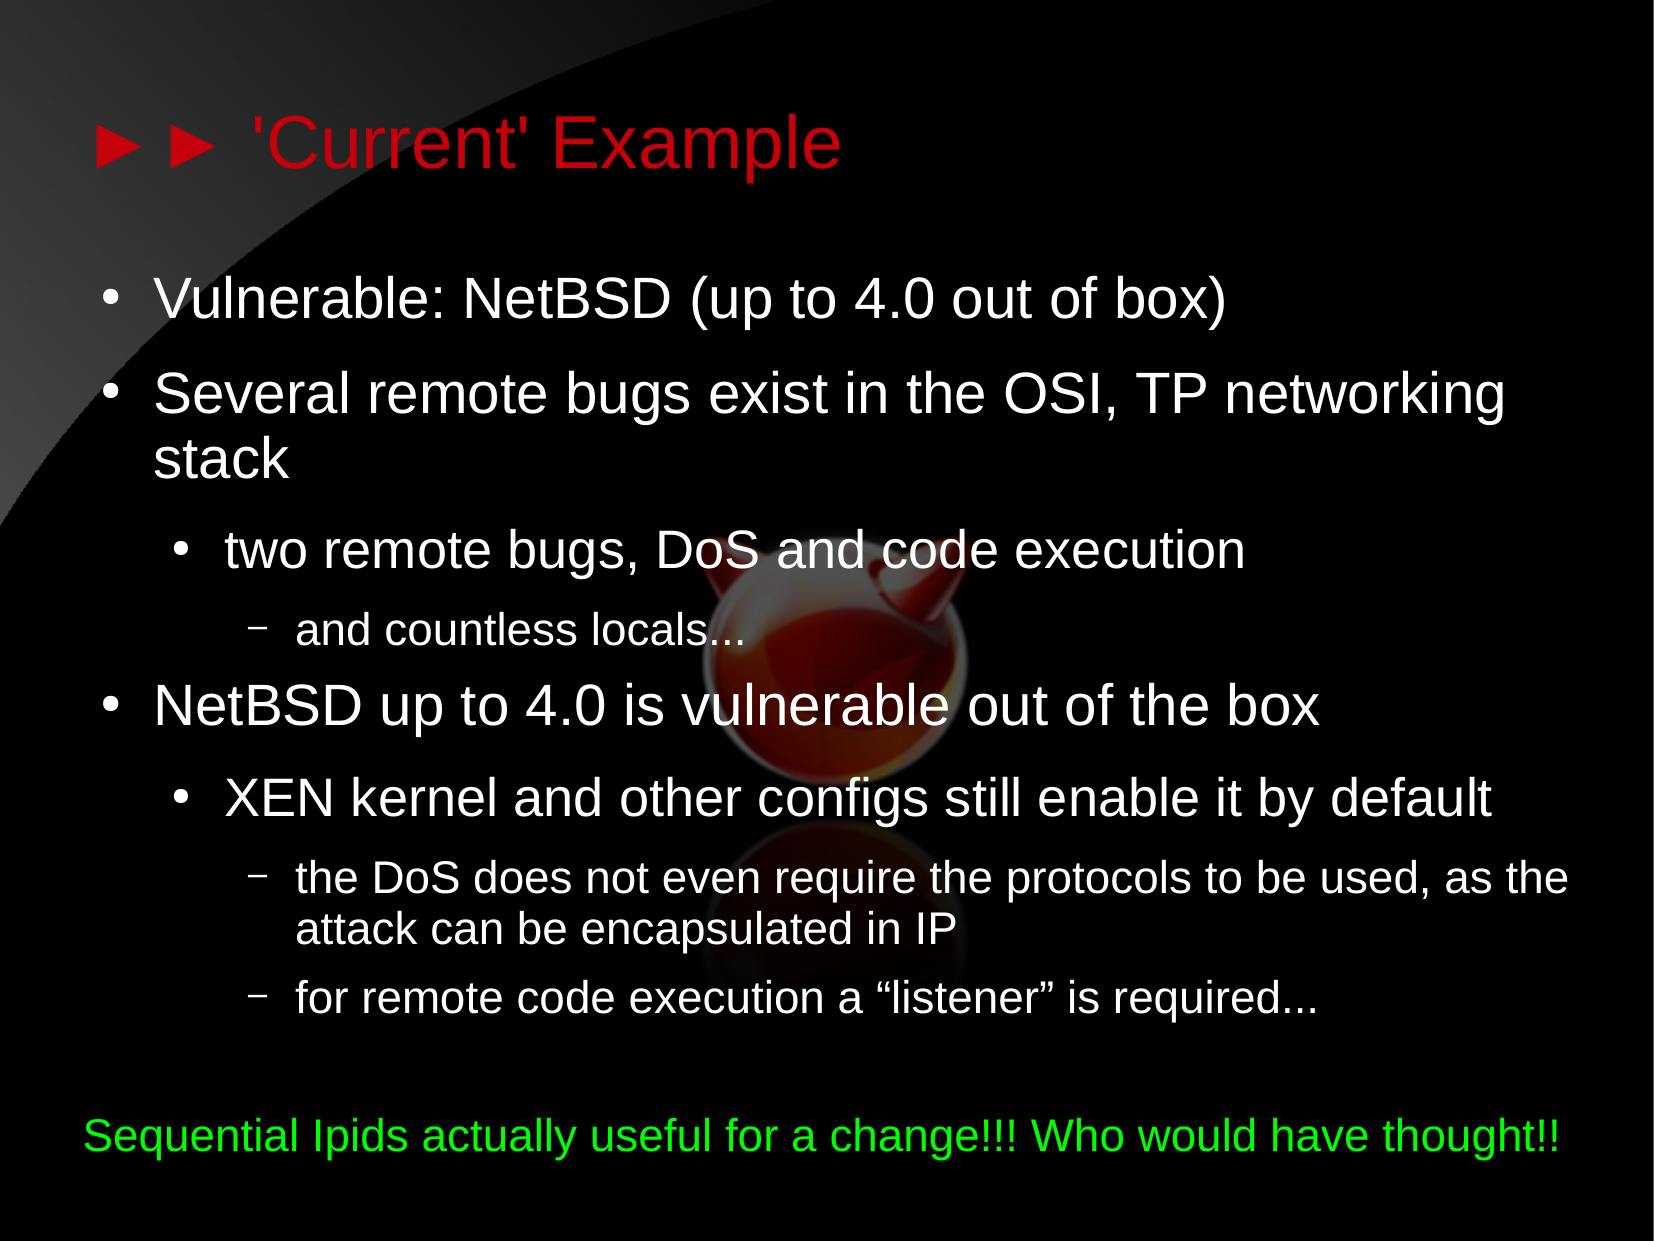

# ►► 'Current' Example
Vulnerable: NetBSD (up to 4.0 out of box)
Several remote bugs exist in the OSI, TP networking stack
two remote bugs, DoS and code execution
and countless locals...
NetBSD up to 4.0 is vulnerable out of the box
XEN kernel and other configs still enable it by default
the DoS does not even require the protocols to be used, as the attack can be encapsulated in IP
for remote code execution a “listener” is required...
Sequential Ipids actually useful for a change!!! Who would have thought!!